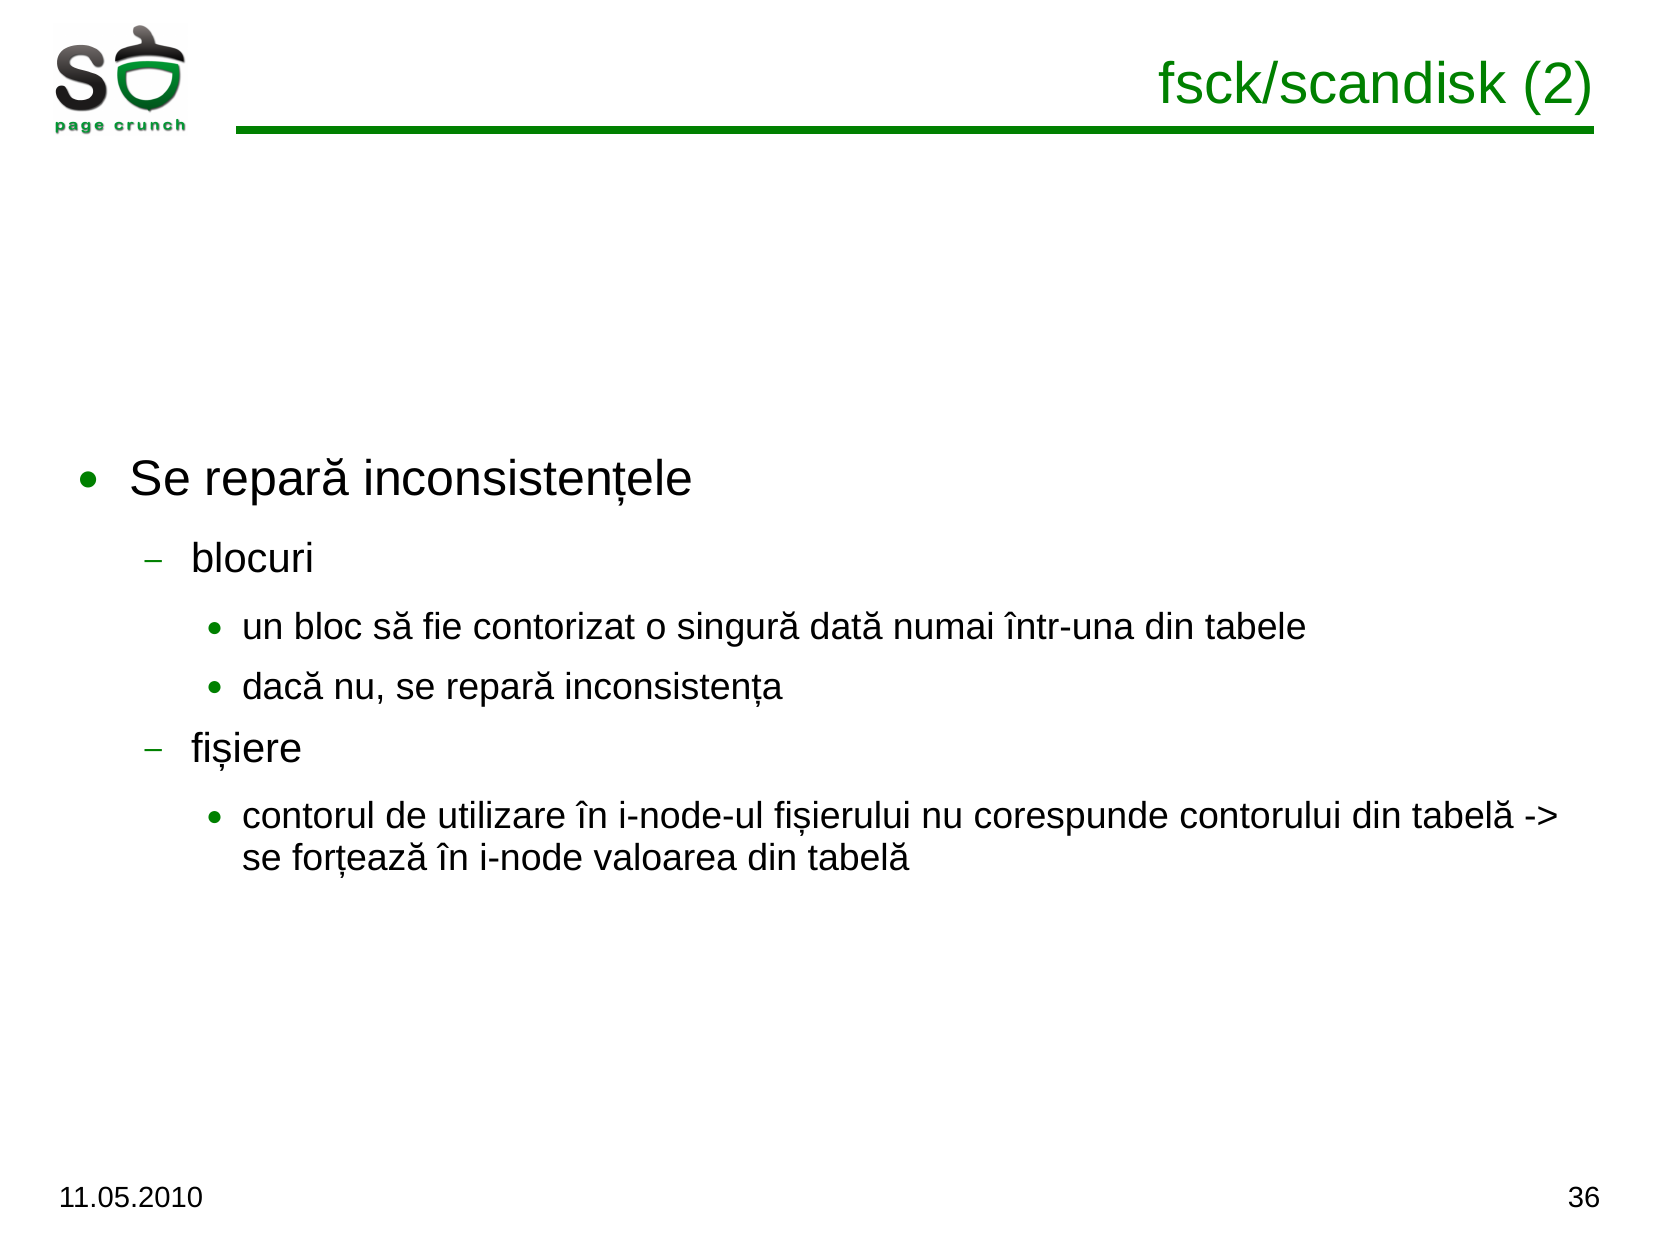

# fsck/scandisk (2)
Se repară inconsistențele
blocuri
un bloc să fie contorizat o singură dată numai într-una din tabele
dacă nu, se repară inconsistența
fișiere
contorul de utilizare în i-node-ul fișierului nu corespunde contorului din tabelă -> se forțează în i-node valoarea din tabelă
11.05.2010
36